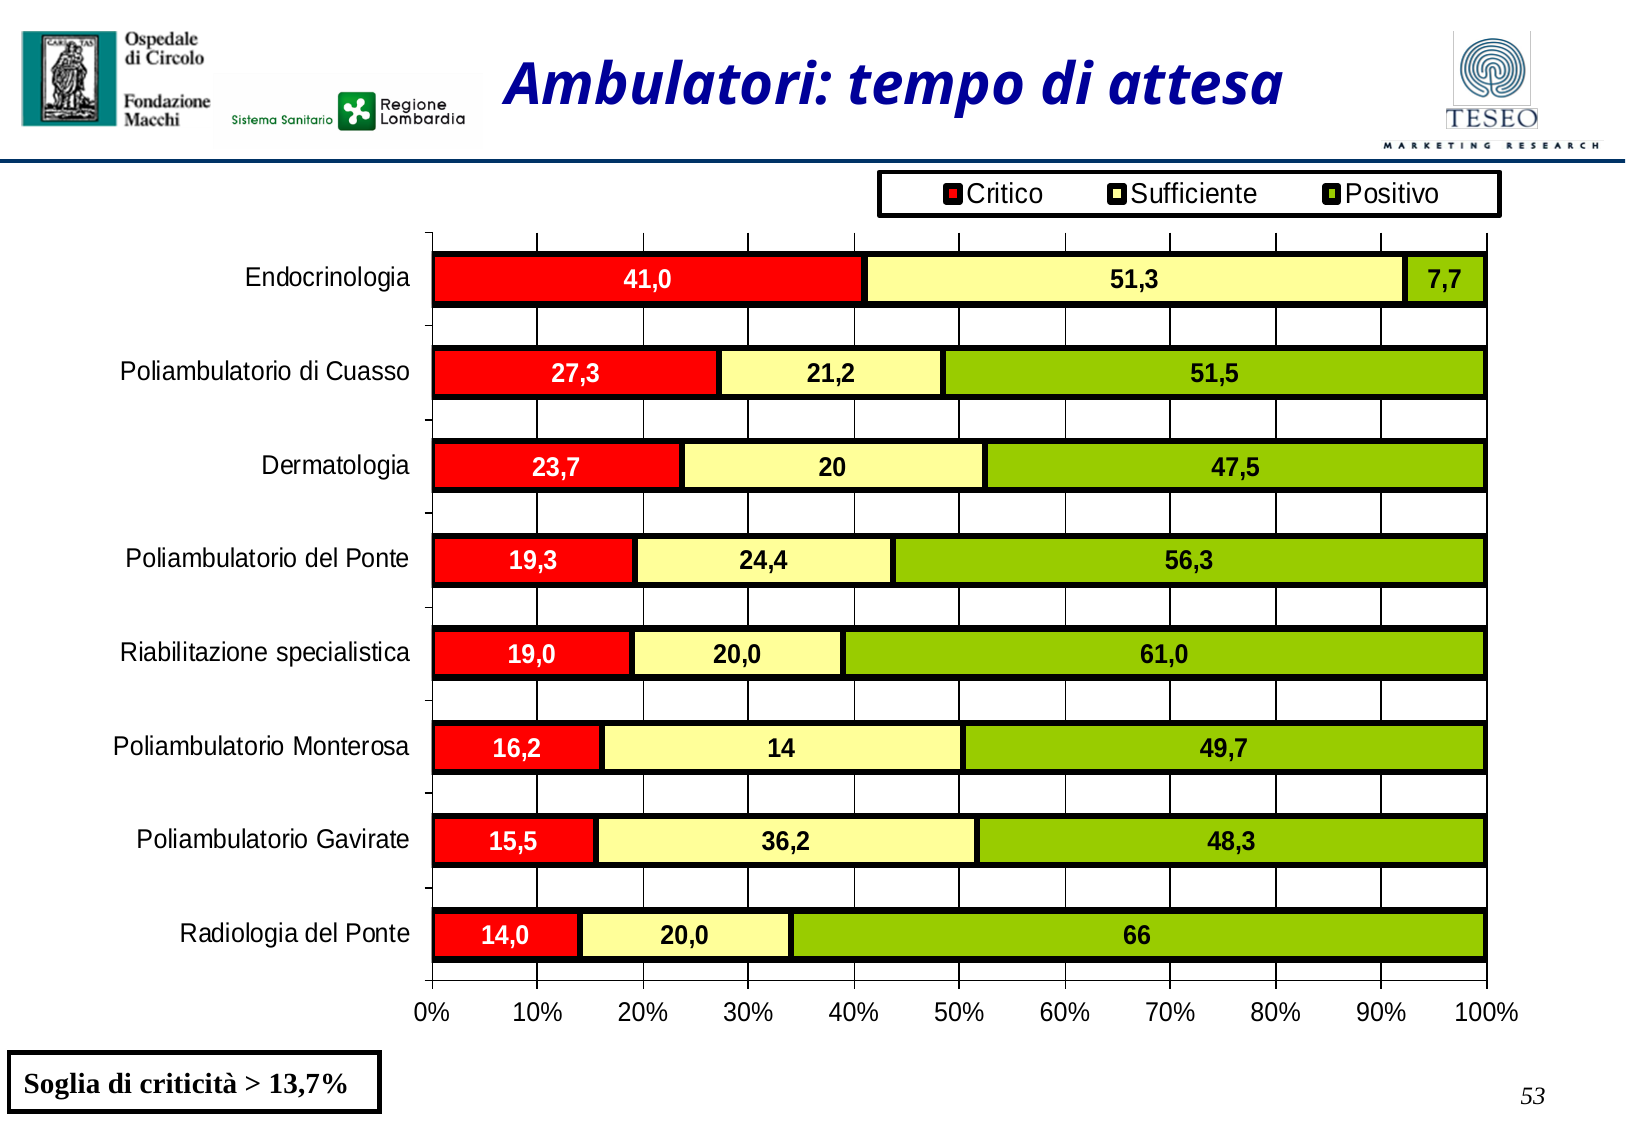

Ambulatori: tempo di attesa
Soglia di criticità > 13,7%